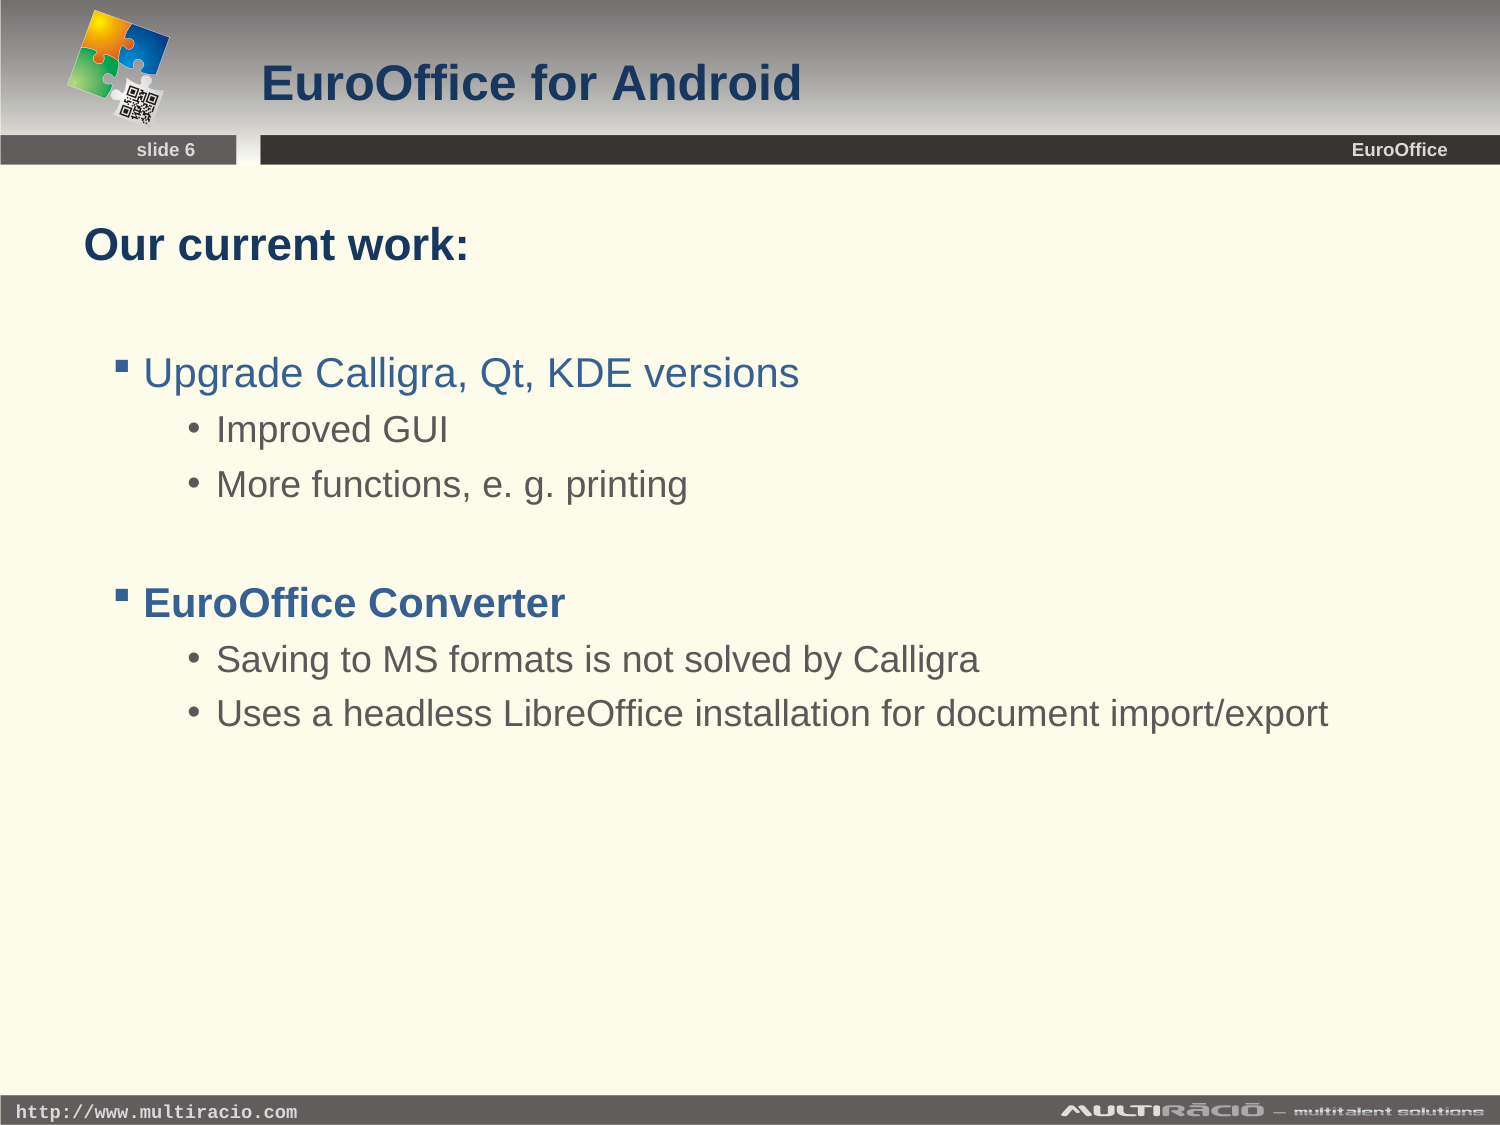

EuroOffice for Android
slide
 EuroOffice
# Our current work:
Upgrade Calligra, Qt, KDE versions
Improved GUI
More functions, e. g. printing
EuroOffice Converter
Saving to MS formats is not solved by Calligra
Uses a headless LibreOffice installation for document import/export